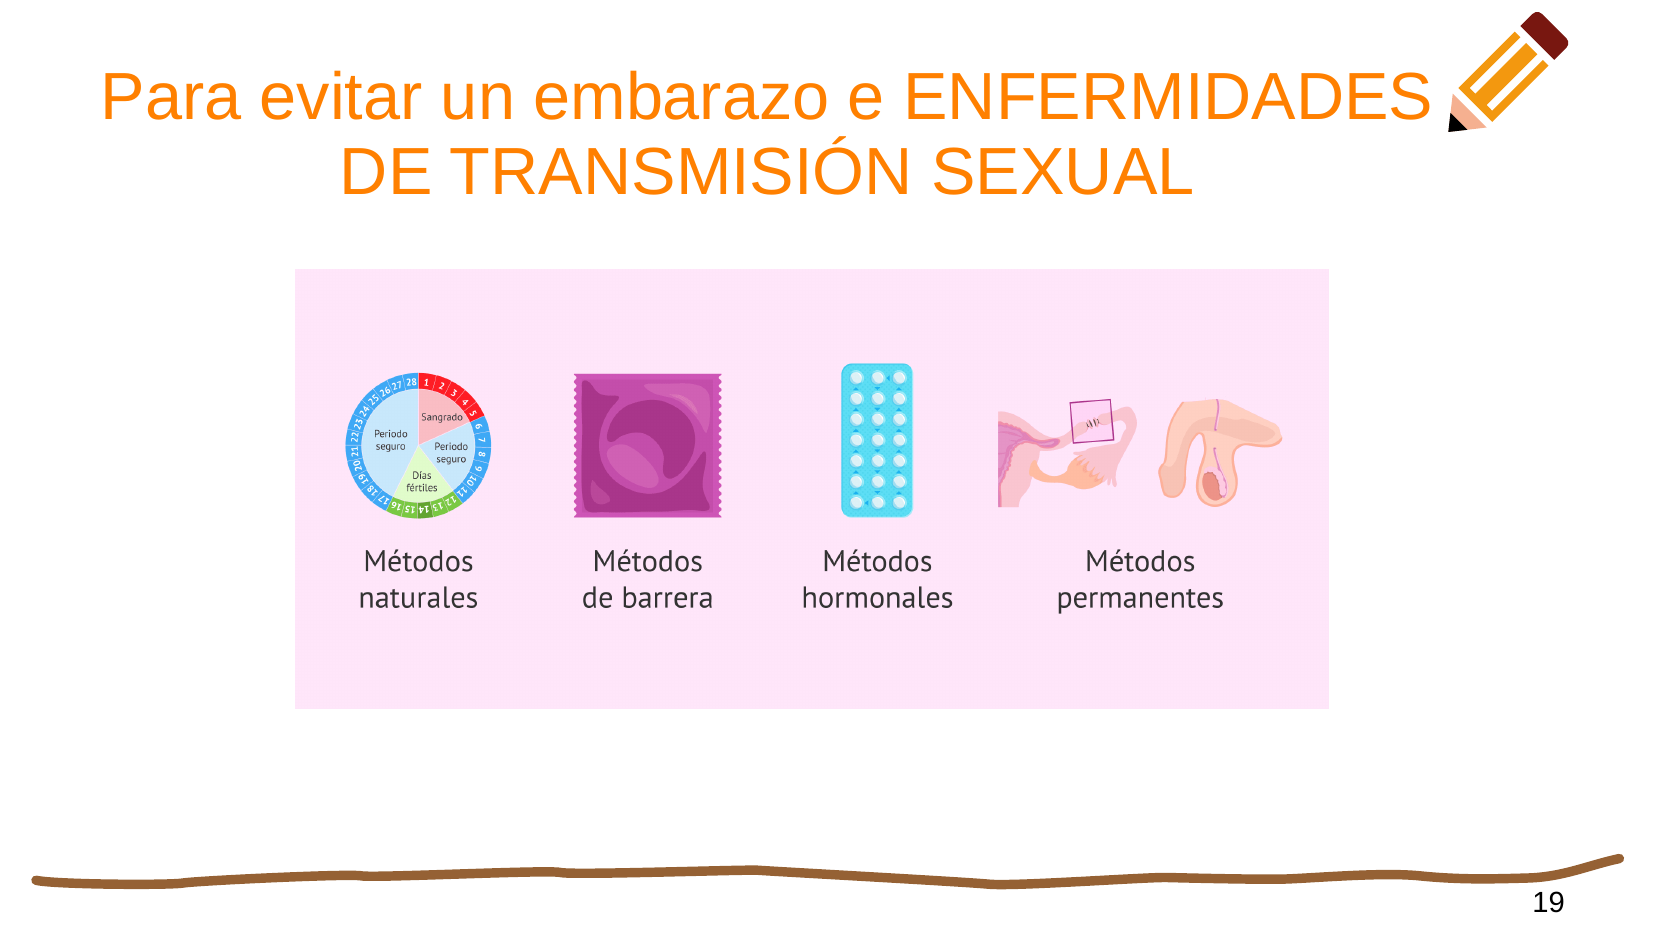

# Para evitar un embarazo e ENFERMIDADES DE TRANSMISIÓN SEXUAL
19